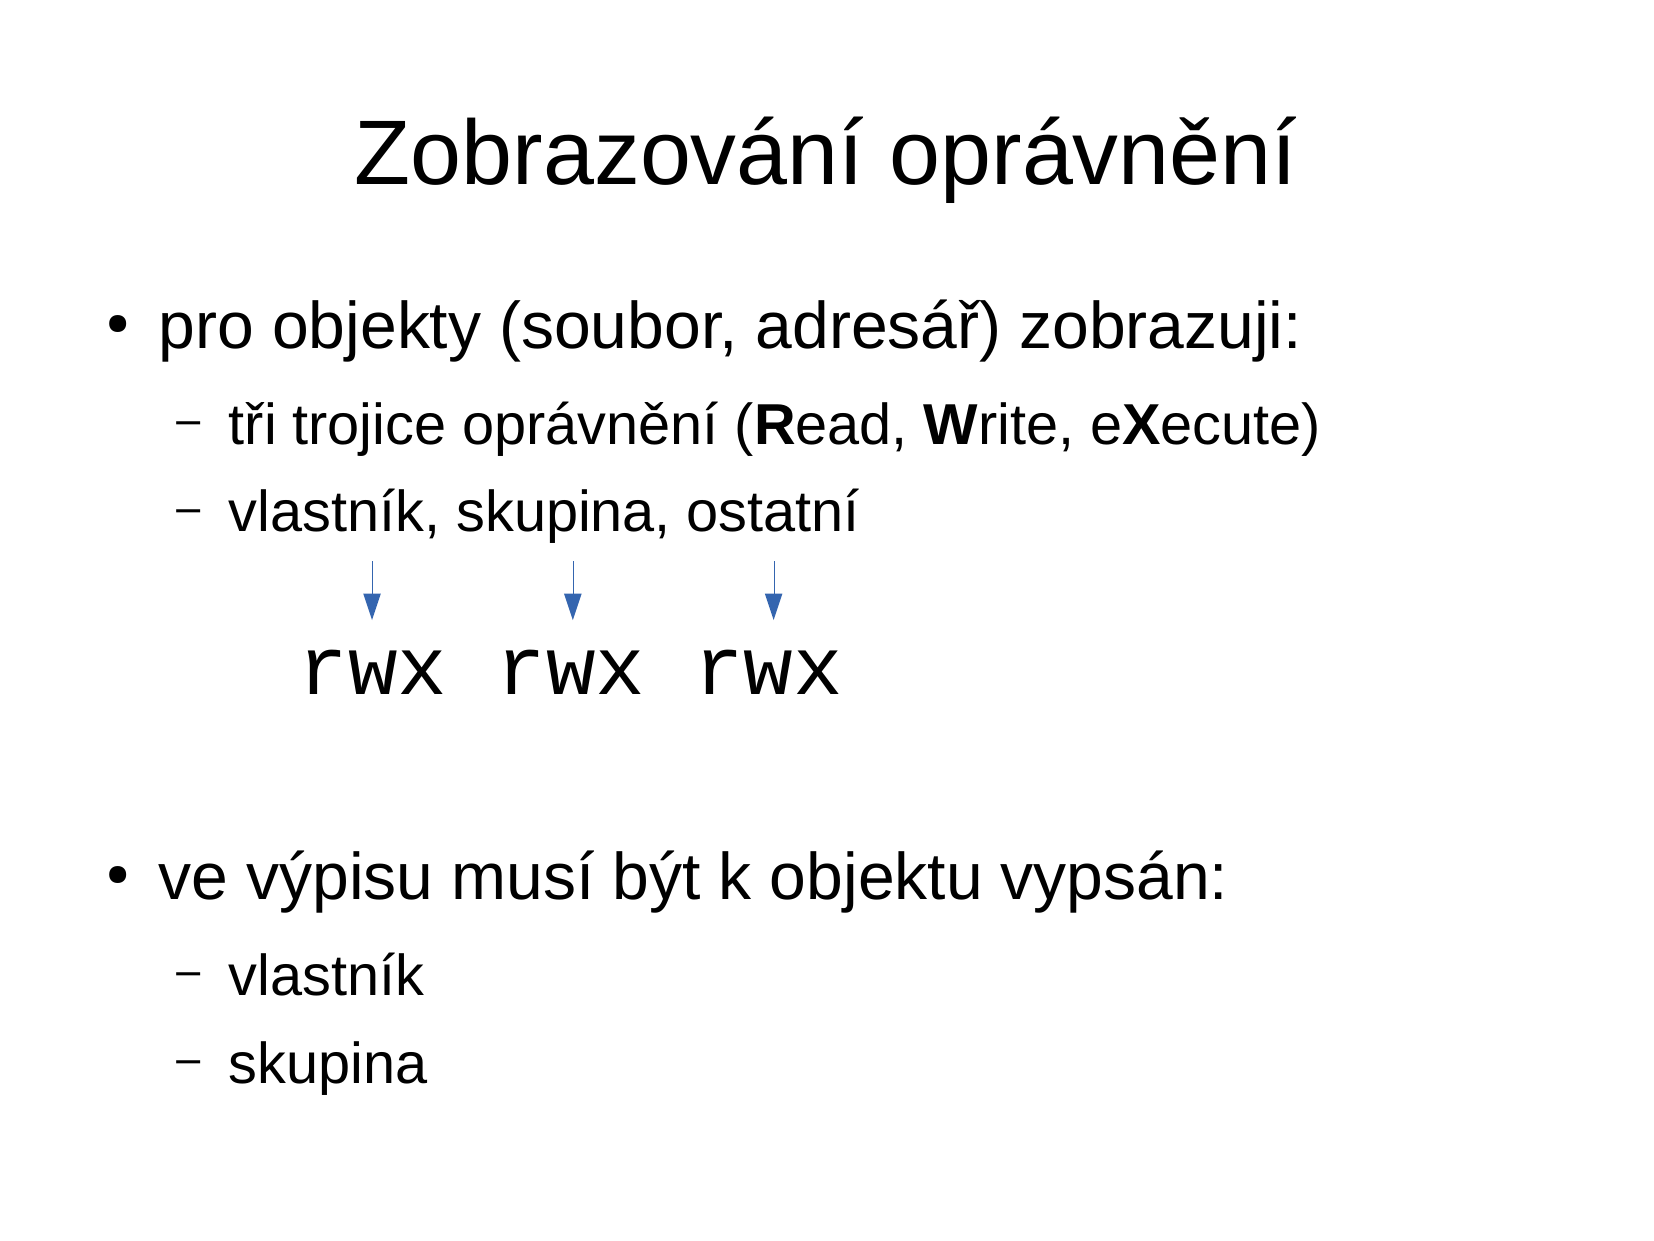

# Zobrazování oprávnění
pro objekty (soubor, adresář) zobrazuji:
tři trojice oprávnění (Read, Write, eXecute)
vlastník, skupina, ostatní
rwx rwx rwx
ve výpisu musí být k objektu vypsán:
vlastník
skupina